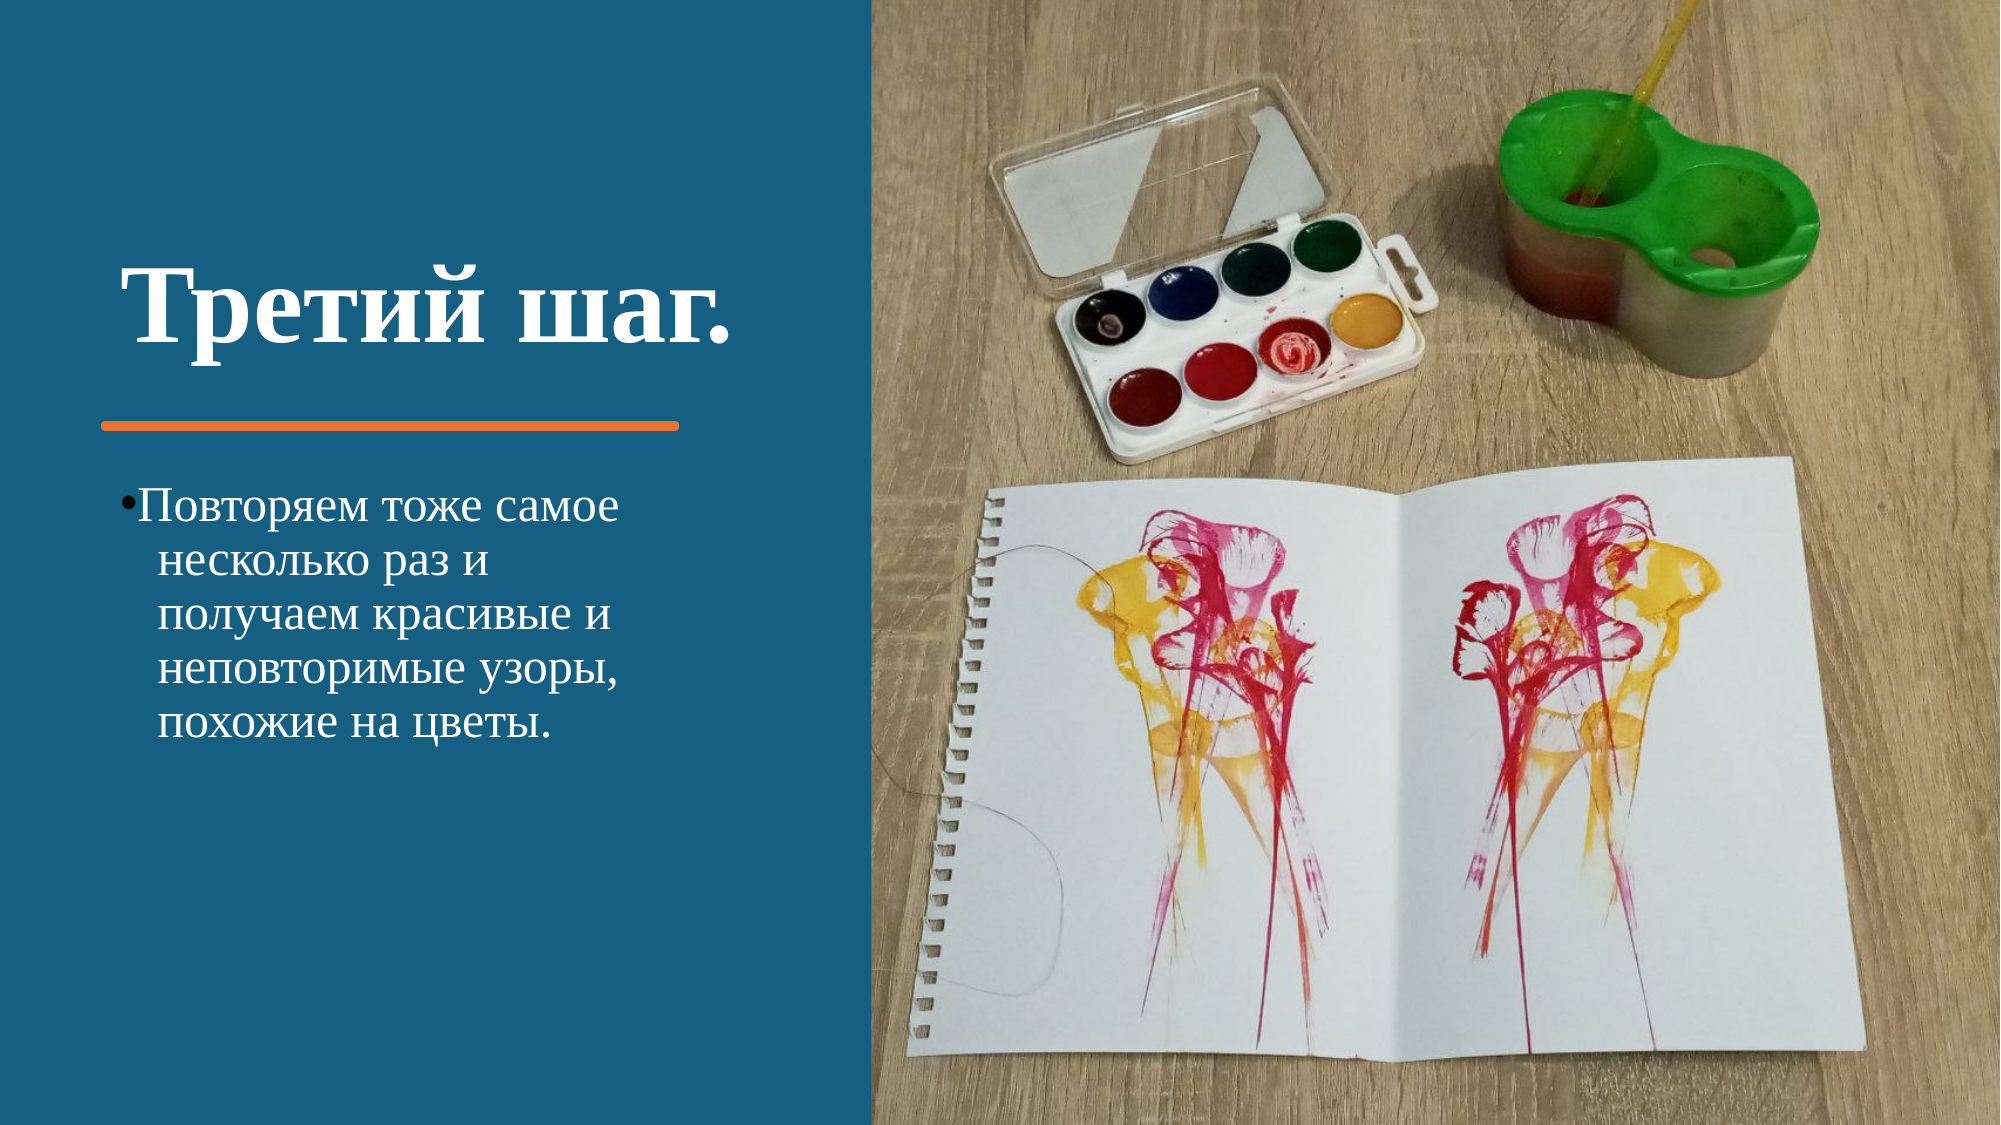

# Третий шаг.
Повторяем тоже самое несколько раз и получаем красивые и неповторимые узоры, похожие на цветы.